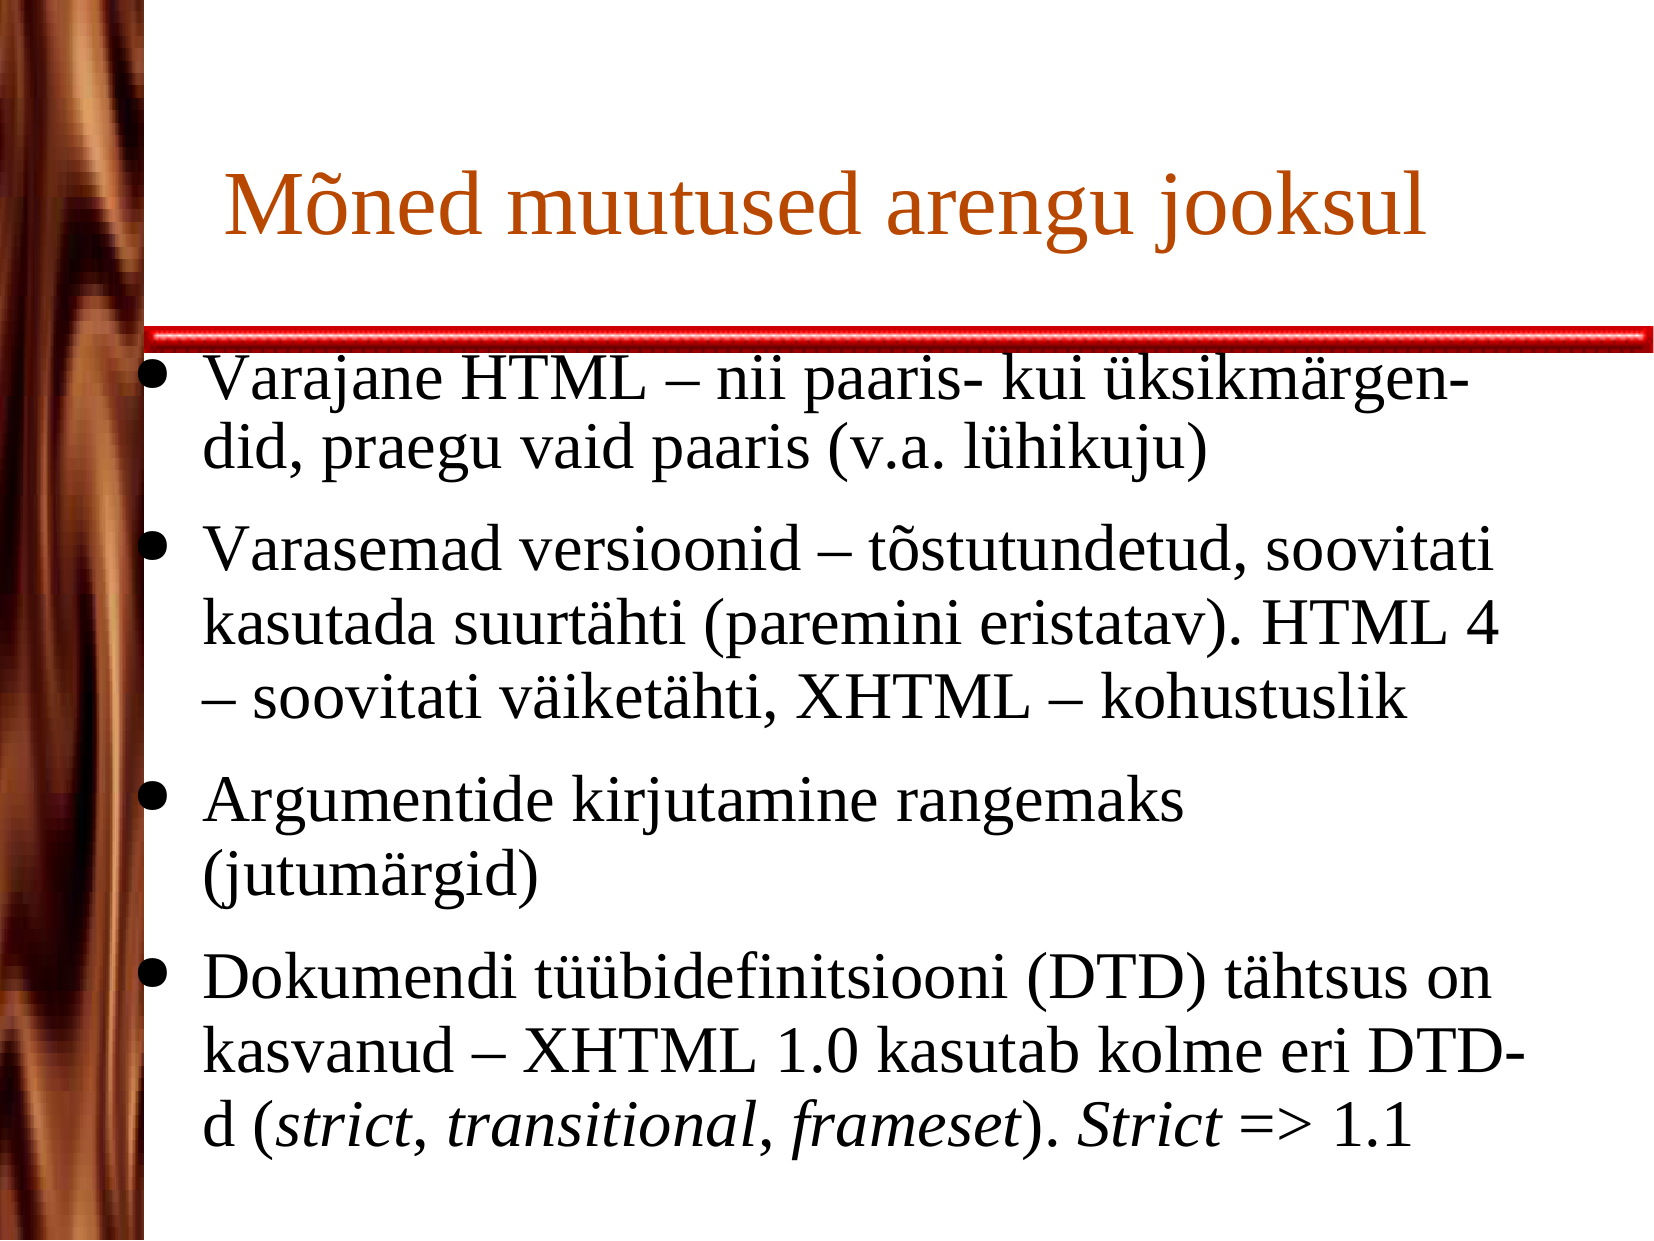

# Mõned muutused arengu jooksul
Varajane HTML – nii paaris- kui üksikmärgen-did, praegu vaid paaris (v.a. lühikuju)
Varasemad versioonid – tõstutundetud, soovitati kasutada suurtähti (paremini eristatav). HTML 4 – soovitati väiketähti, XHTML – kohustuslik
Argumentide kirjutamine rangemaks (jutumärgid)
Dokumendi tüübidefinitsiooni (DTD) tähtsus on kasvanud – XHTML 1.0 kasutab kolme eri DTD-d (strict, transitional, frameset). Strict => 1.1